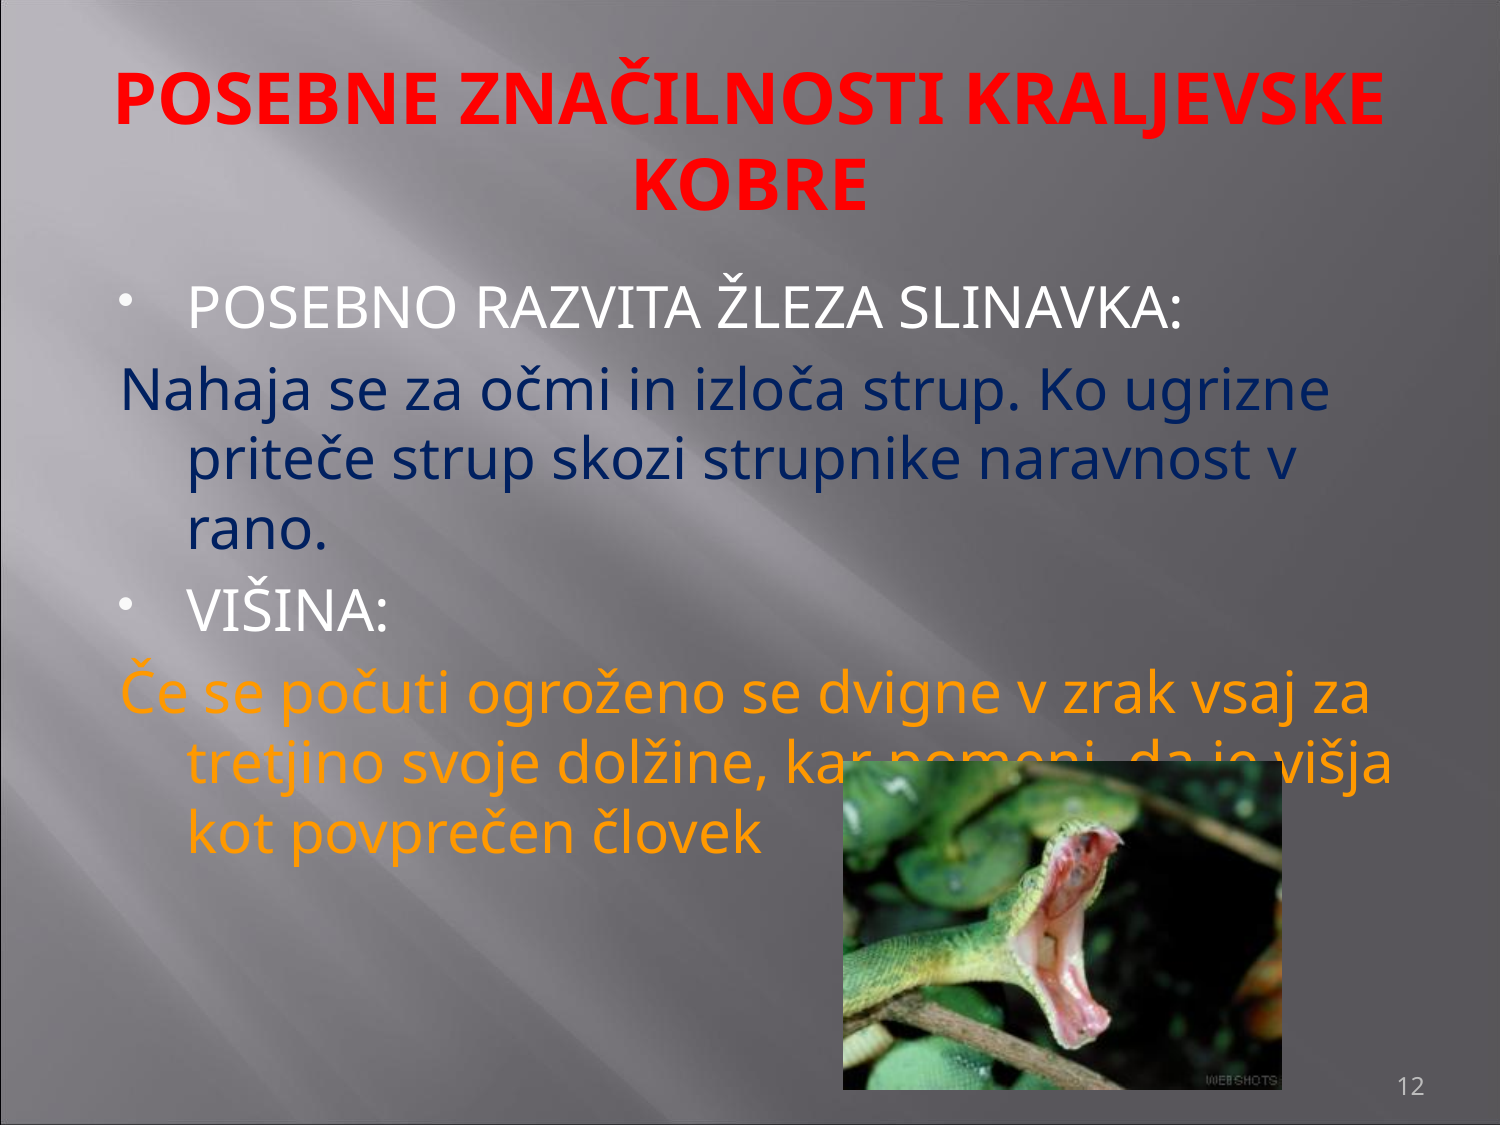

# POSEBNE ZNAČILNOSTI KRALJEVSKE KOBRE
POSEBNO RAZVITA ŽLEZA SLINAVKA:
Nahaja se za očmi in izloča strup. Ko ugrizne priteče strup skozi strupnike naravnost v rano.
VIŠINA:
Če se počuti ogroženo se dvigne v zrak vsaj za tretjino svoje dolžine, kar pomeni, da je višja kot povprečen človek